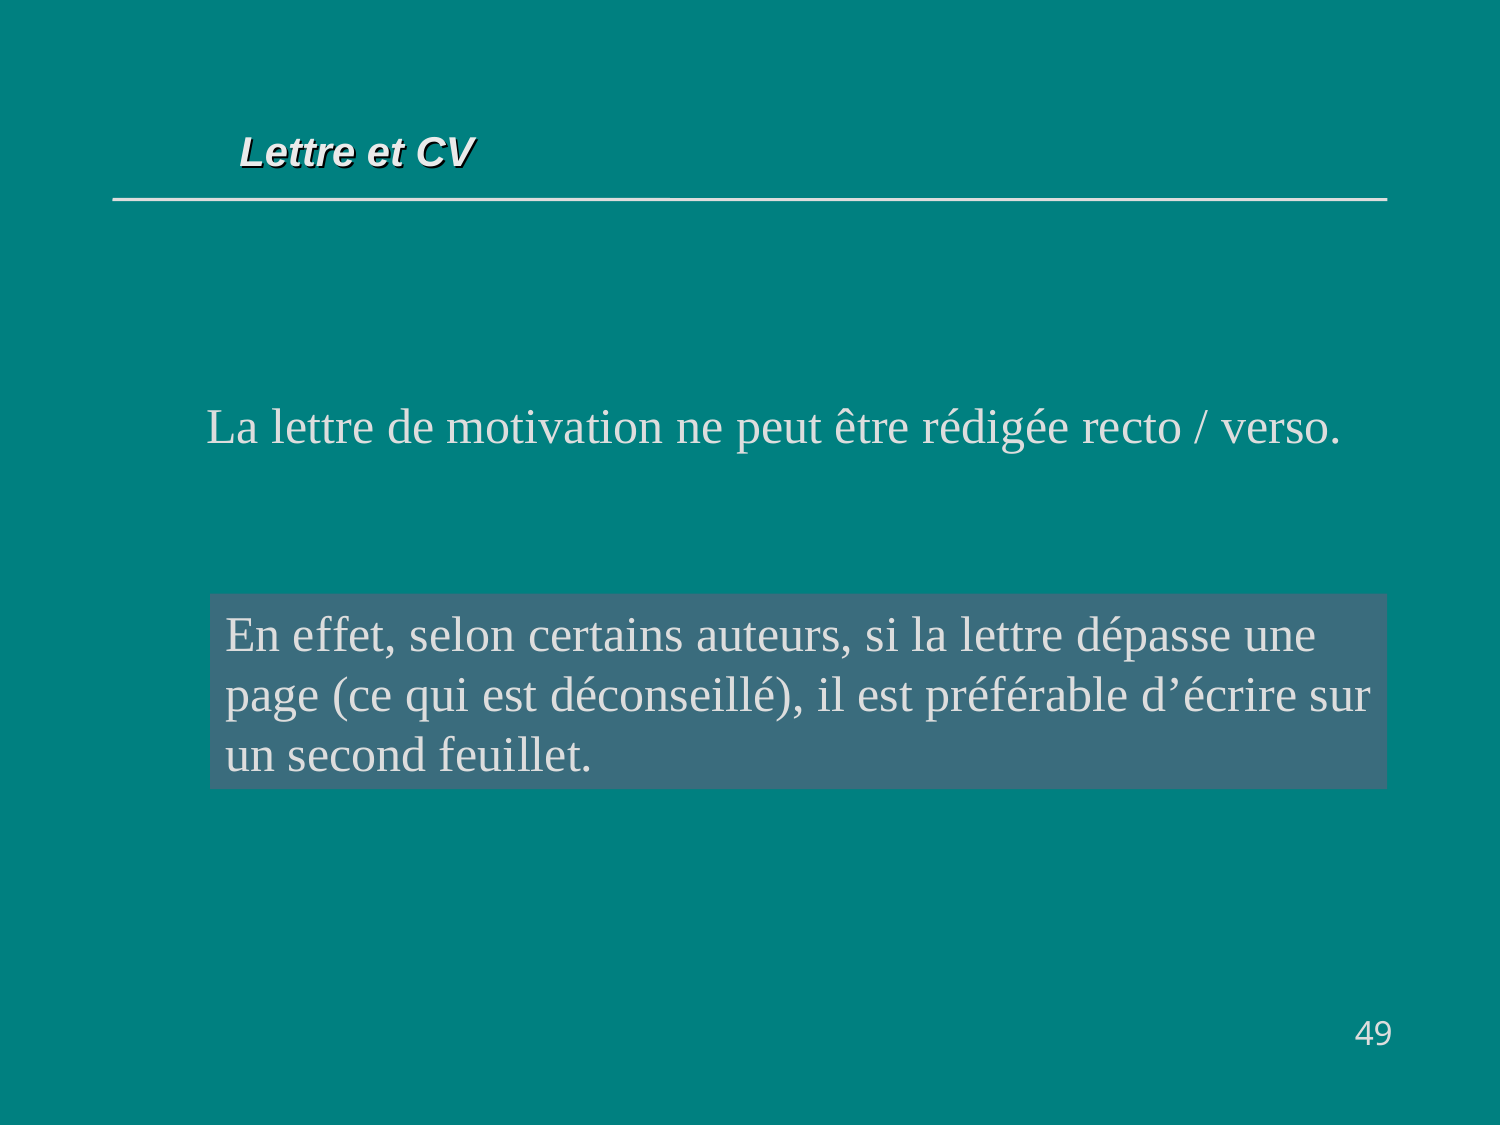

Lettre et CV
La lettre de motivation ne peut être rédigée recto / verso.
V / F
En effet, selon certains auteurs, si la lettre dépasse une page (ce qui est déconseillé), il est préférable d’écrire sur un second feuillet.
49